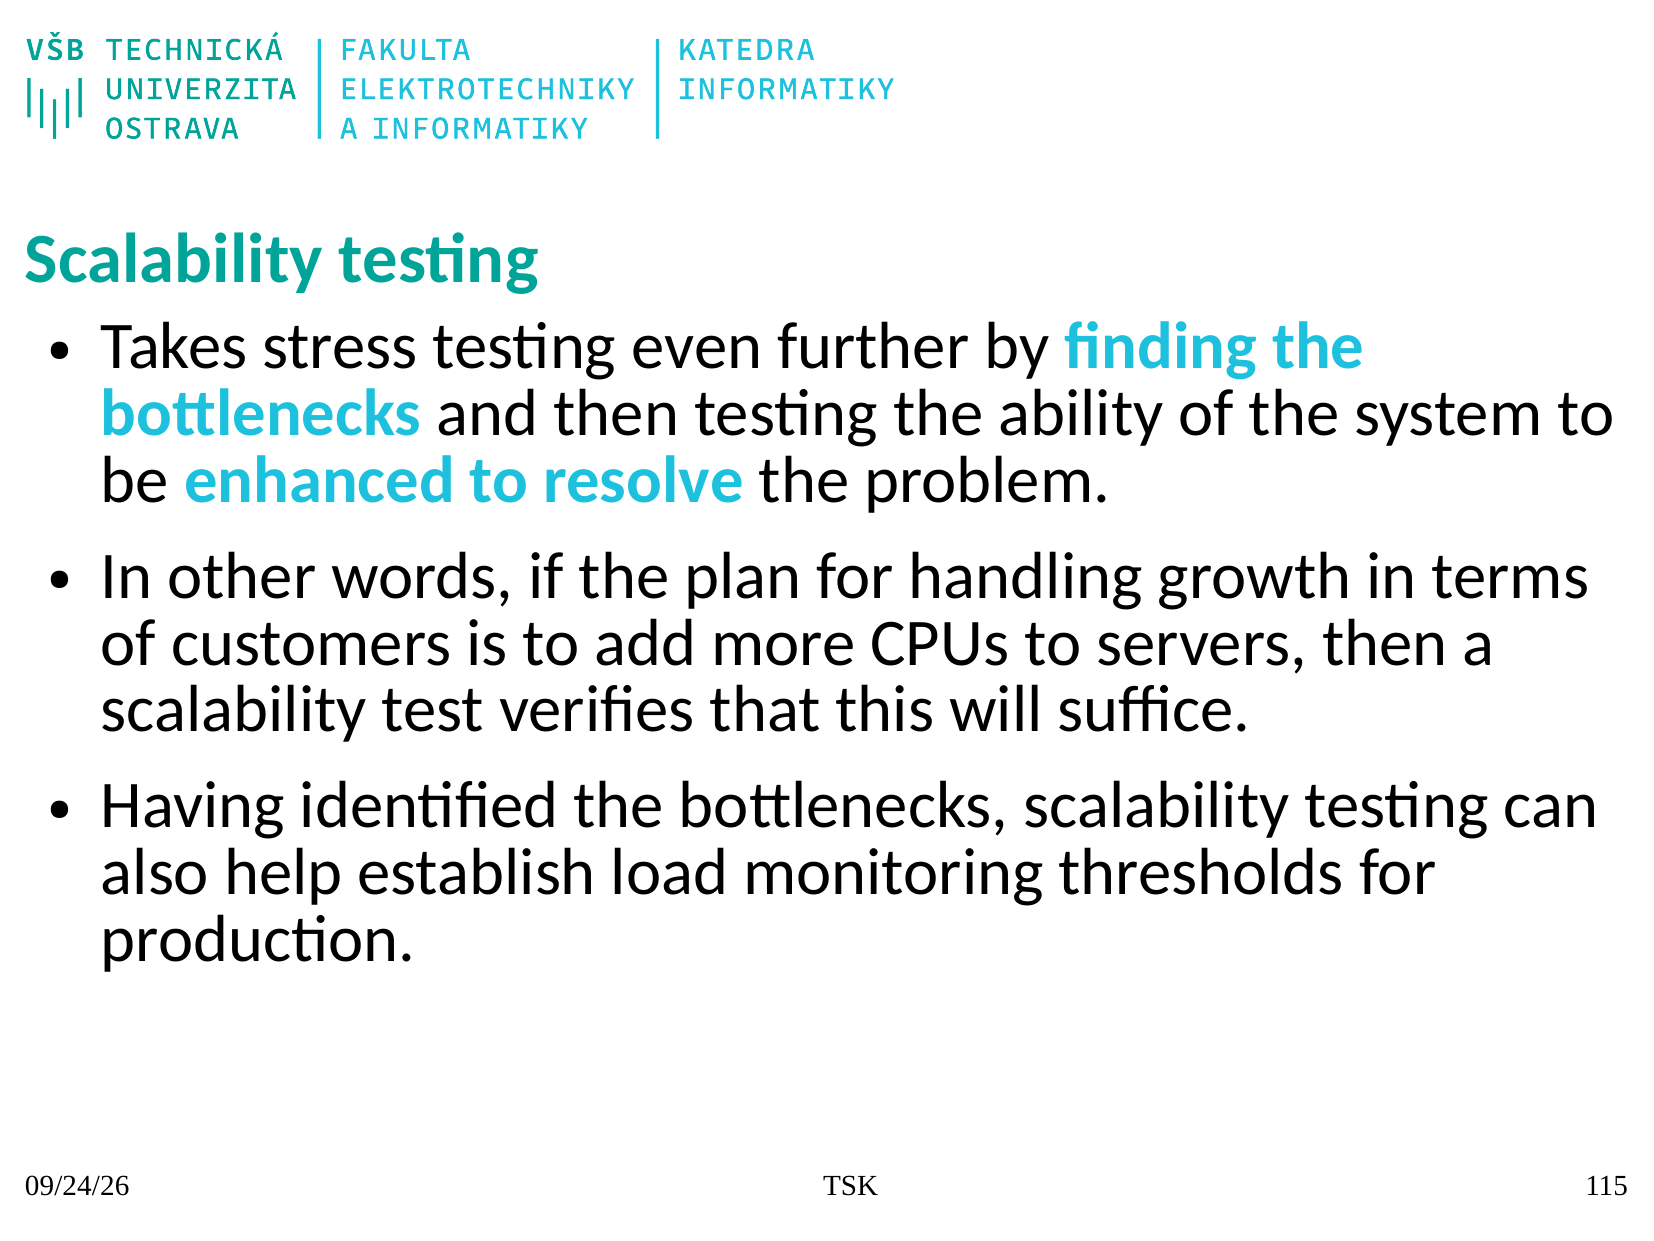

# Scalability testing
Takes stress testing even further by finding the bottlenecks and then testing the ability of the system to be enhanced to resolve the problem.
In other words, if the plan for handling growth in terms of customers is to add more CPUs to servers, then a scalability test verifies that this will suffice.
Having identified the bottlenecks, scalability testing can also help establish load monitoring thresholds for production.
TSK
115